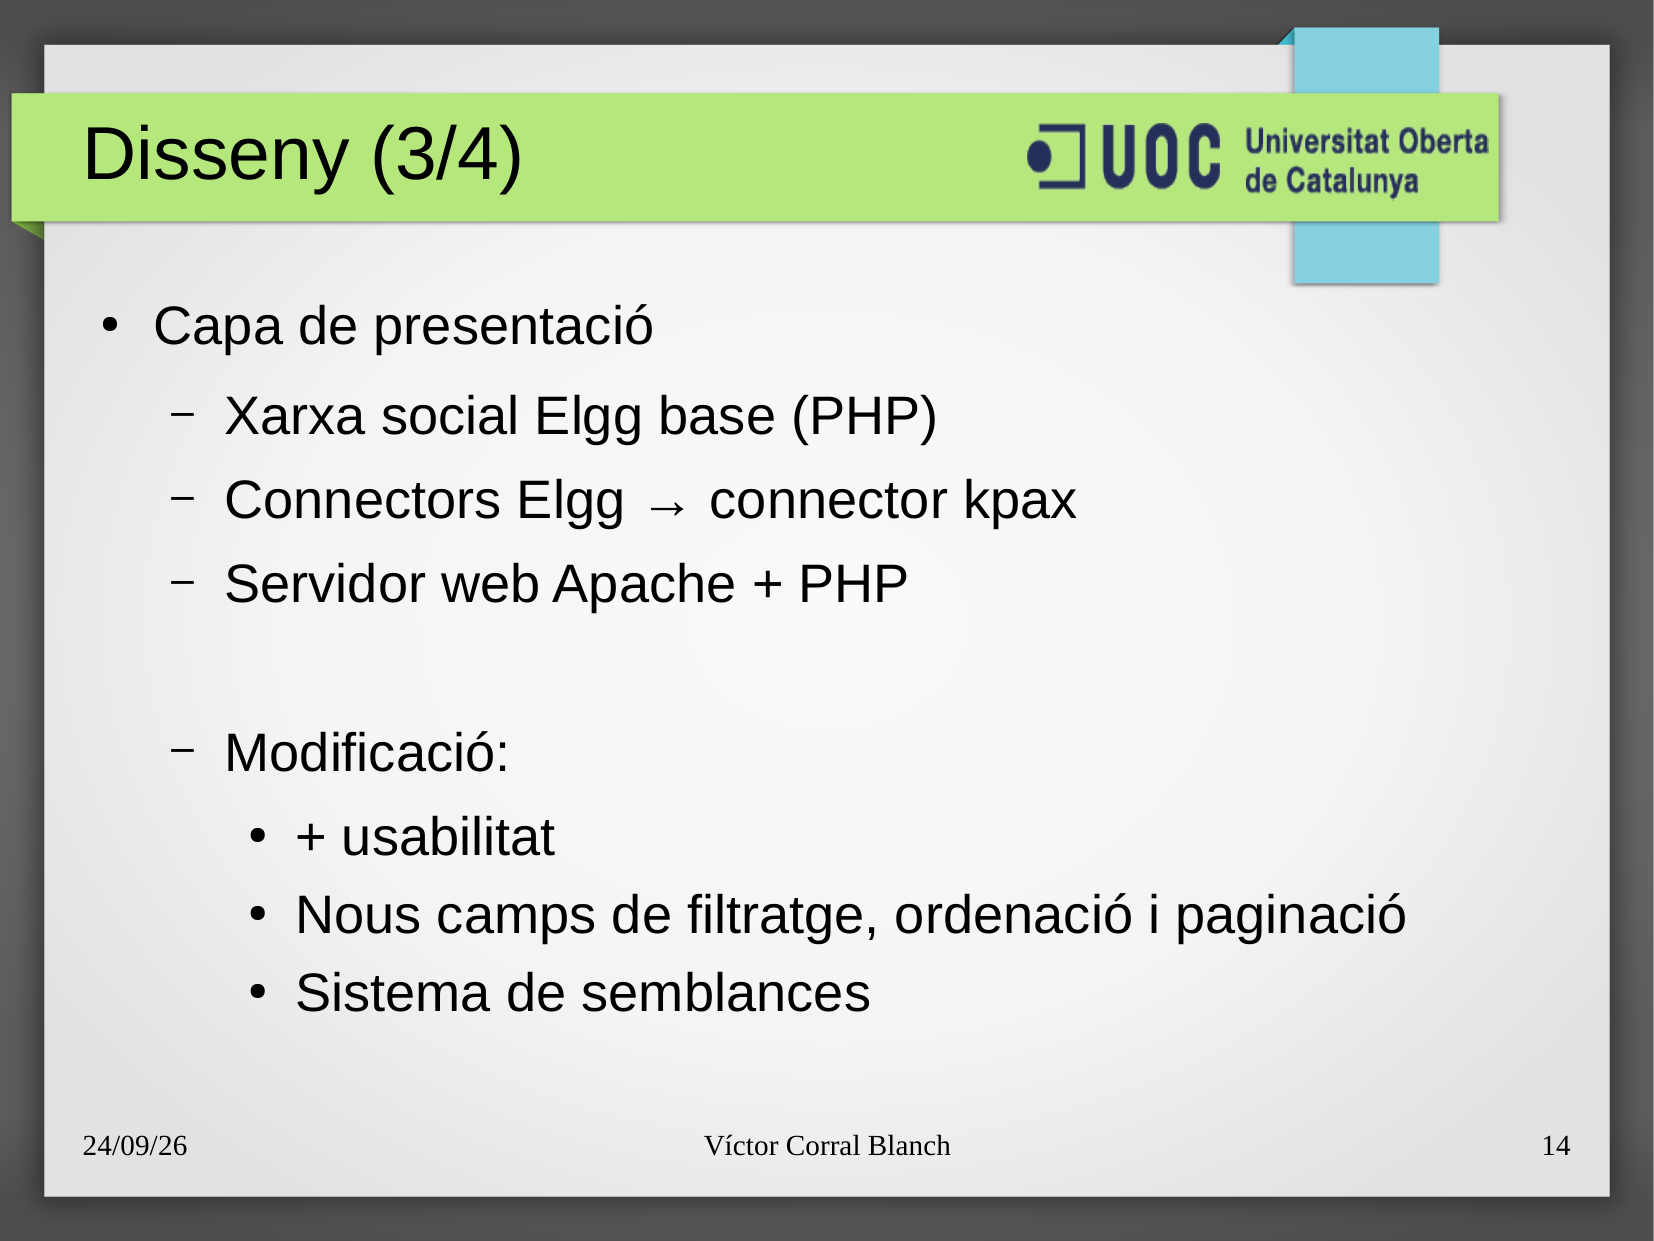

# Disseny (3/4)
Capa de presentació
Xarxa social Elgg base (PHP)
Connectors Elgg → connector kpax
Servidor web Apache + PHP
Modificació:
+ usabilitat
Nous camps de filtratge, ordenació i paginació
Sistema de semblances
Víctor Corral Blanch
14